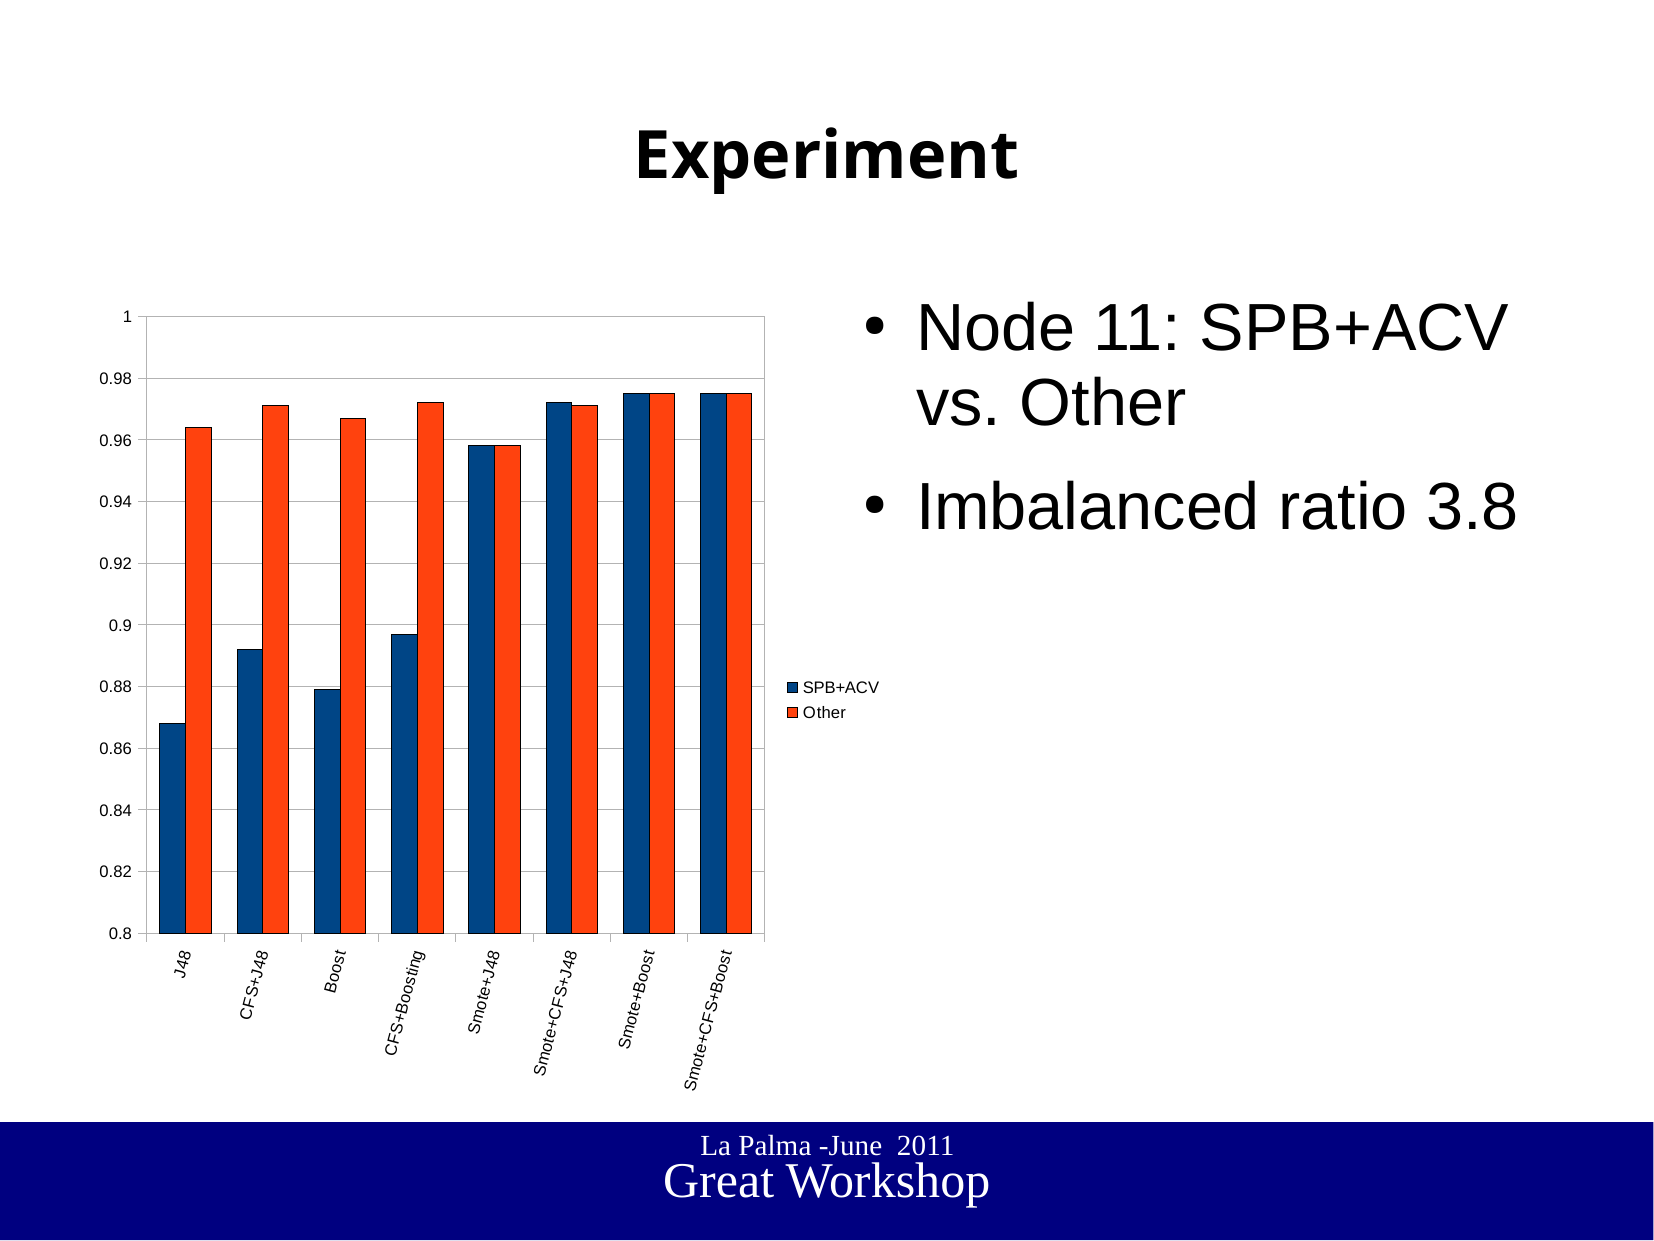

# Experiment
Node 11: SPB+ACV vs. Other
Imbalanced ratio 3.8
### Chart
| Category | SPB+ACV | Other |
|---|---|---|
| J48 | 0.868 | 0.964 |
| CFS+J48 | 0.892 | 0.971 |
| Boost | 0.879 | 0.967 |
| CFS+Boosting | 0.897 | 0.972 |
| Smote+J48 | 0.958 | 0.958 |
| Smote+CFS+J48 | 0.972 | 0.971 |
| Smote+Boost | 0.975 | 0.975 |
| Smote+CFS+Boost | 0.975 | 0.975 |